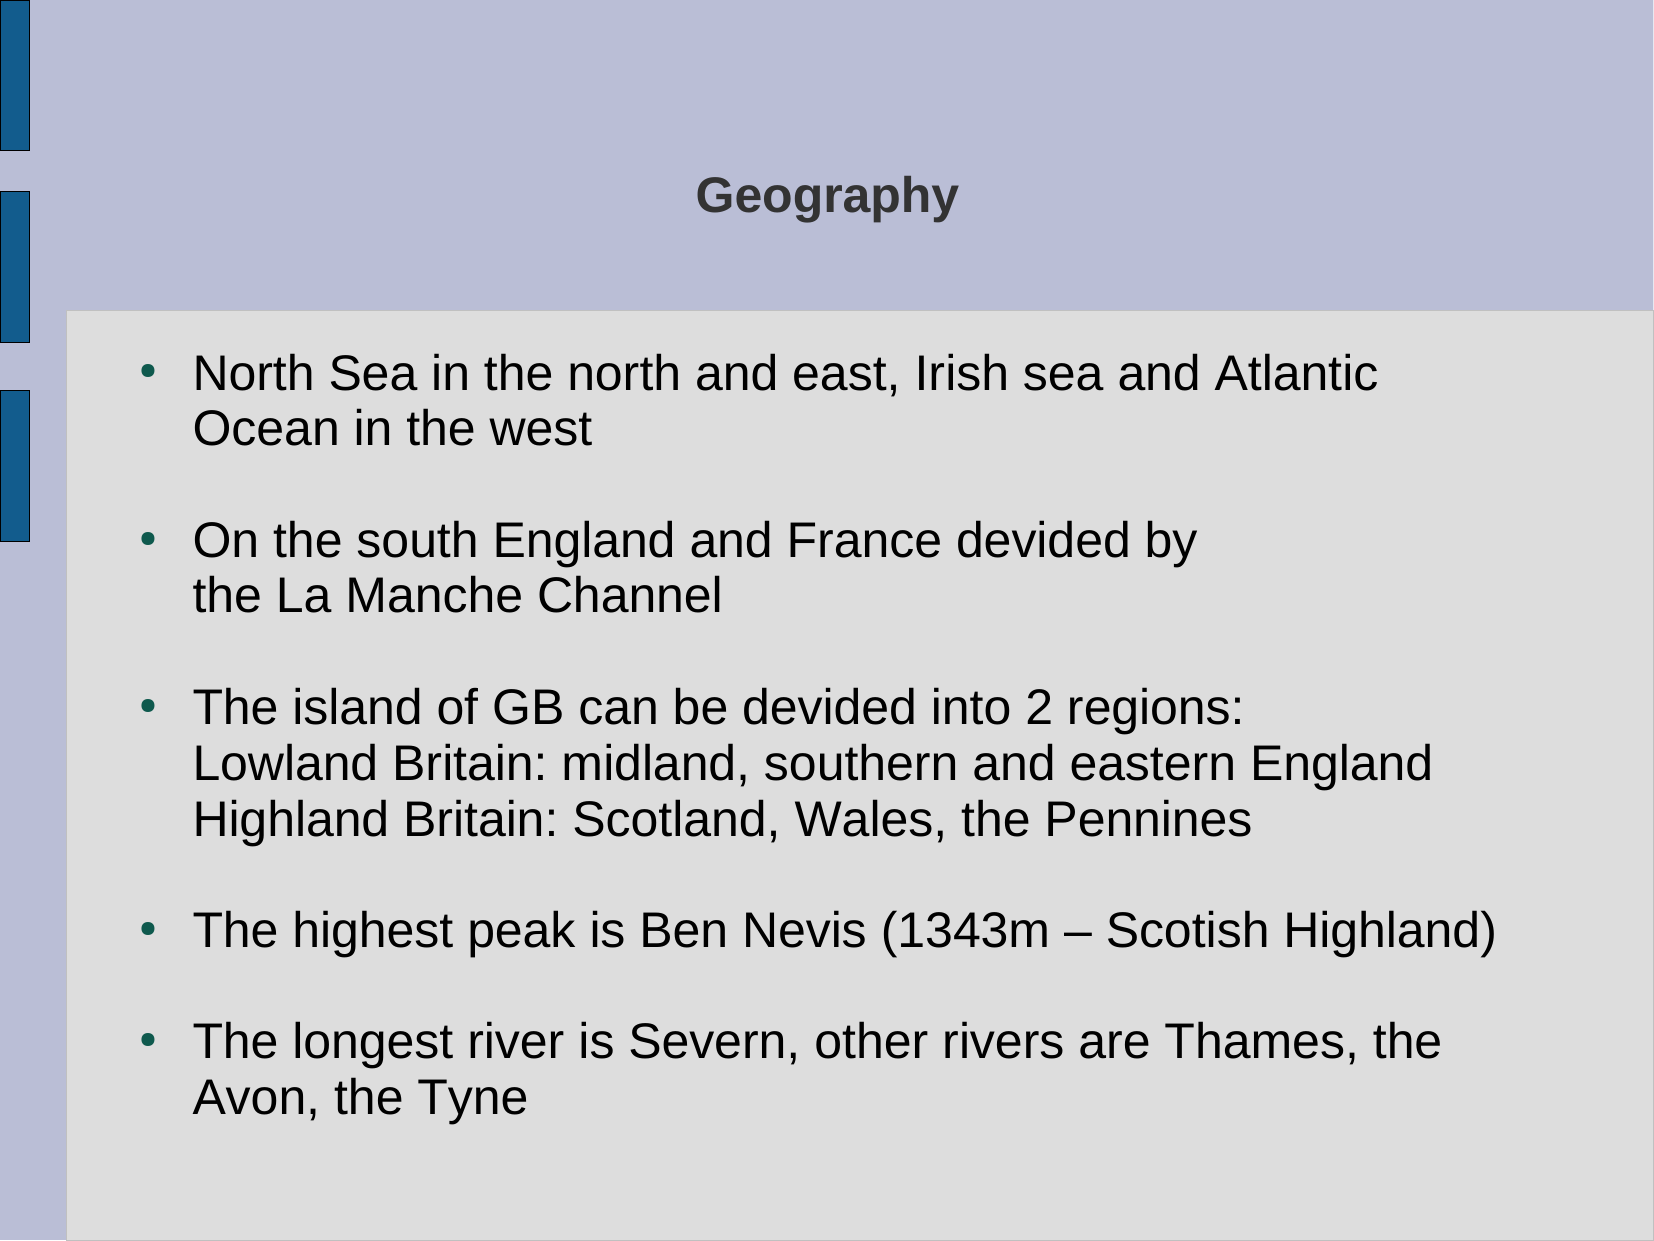

# Geography
North Sea in the north and east, Irish sea and Atlantic Ocean in the west
On the south England and France devided by
the La Manche Channel
The island of GB can be devided into 2 regions:
Lowland Britain: midland, southern and eastern England
Highland Britain: Scotland, Wales, the Pennines
The highest peak is Ben Nevis (1343m – Scotish Highland)
The longest river is Severn, other rivers are Thames, the Avon, the Tyne